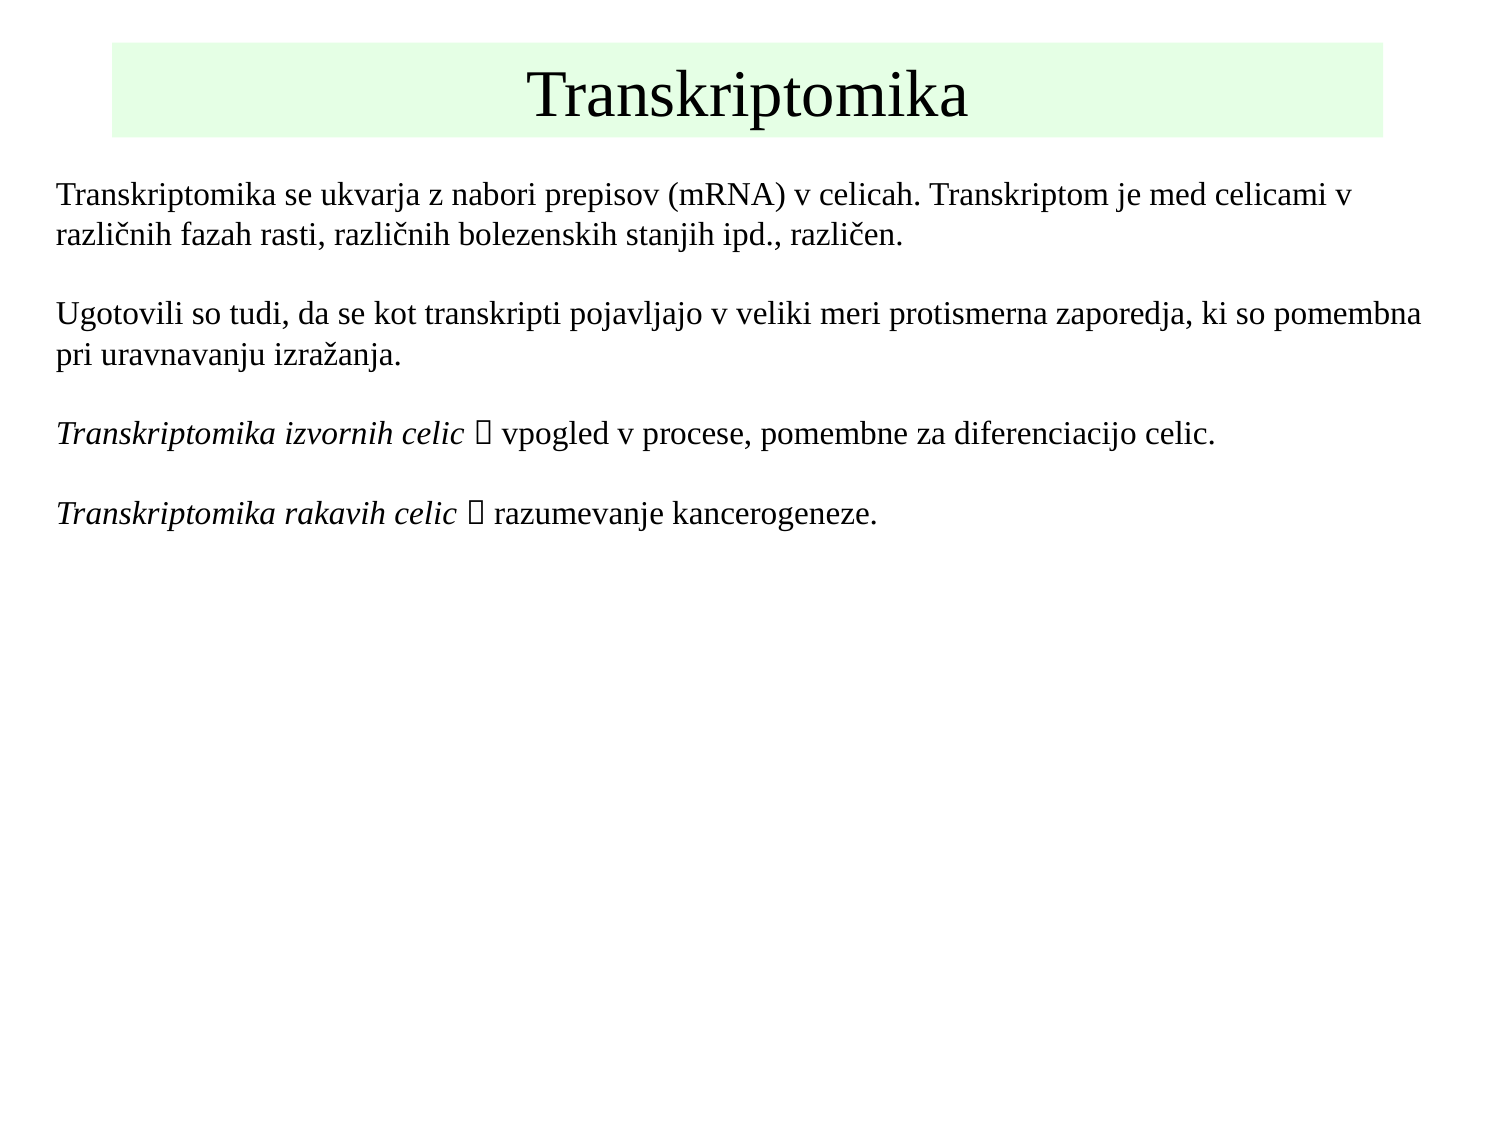

Transkriptomika
Transkriptomika se ukvarja z nabori prepisov (mRNA) v celicah. Transkriptom je med celicami v različnih fazah rasti, različnih bolezenskih stanjih ipd., različen.
Ugotovili so tudi, da se kot transkripti pojavljajo v veliki meri protismerna zaporedja, ki so pomembna pri uravnavanju izražanja.
Transkriptomika izvornih celic  vpogled v procese, pomembne za diferenciacijo celic.
Transkriptomika rakavih celic  razumevanje kancerogeneze.